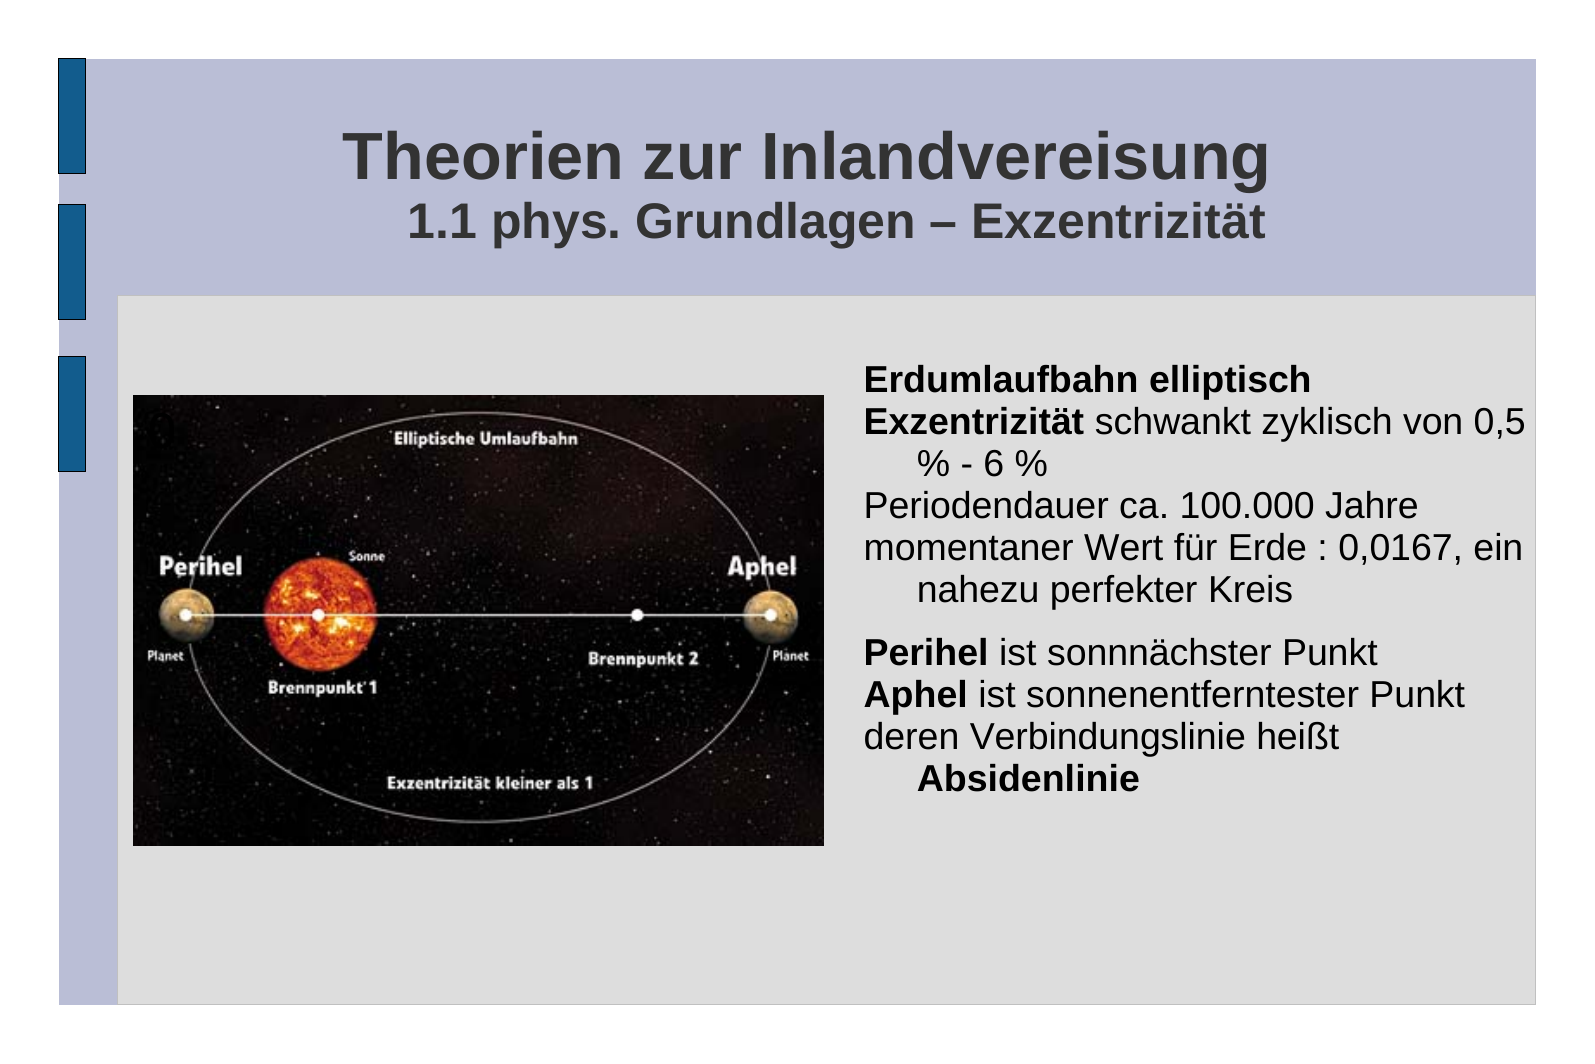

# Theorien zur Inlandvereisung 1.1 phys. Grundlagen – Exzentrizität
Erdumlaufbahn elliptisch
Exzentrizität schwankt zyklisch von 0,5 % - 6 %
Periodendauer ca. 100.000 Jahre
momentaner Wert für Erde : 0,0167, ein nahezu perfekter Kreis
Perihel ist sonnnächster Punkt
Aphel ist sonnenentferntester Punkt
deren Verbindungslinie heißt Absidenlinie
0